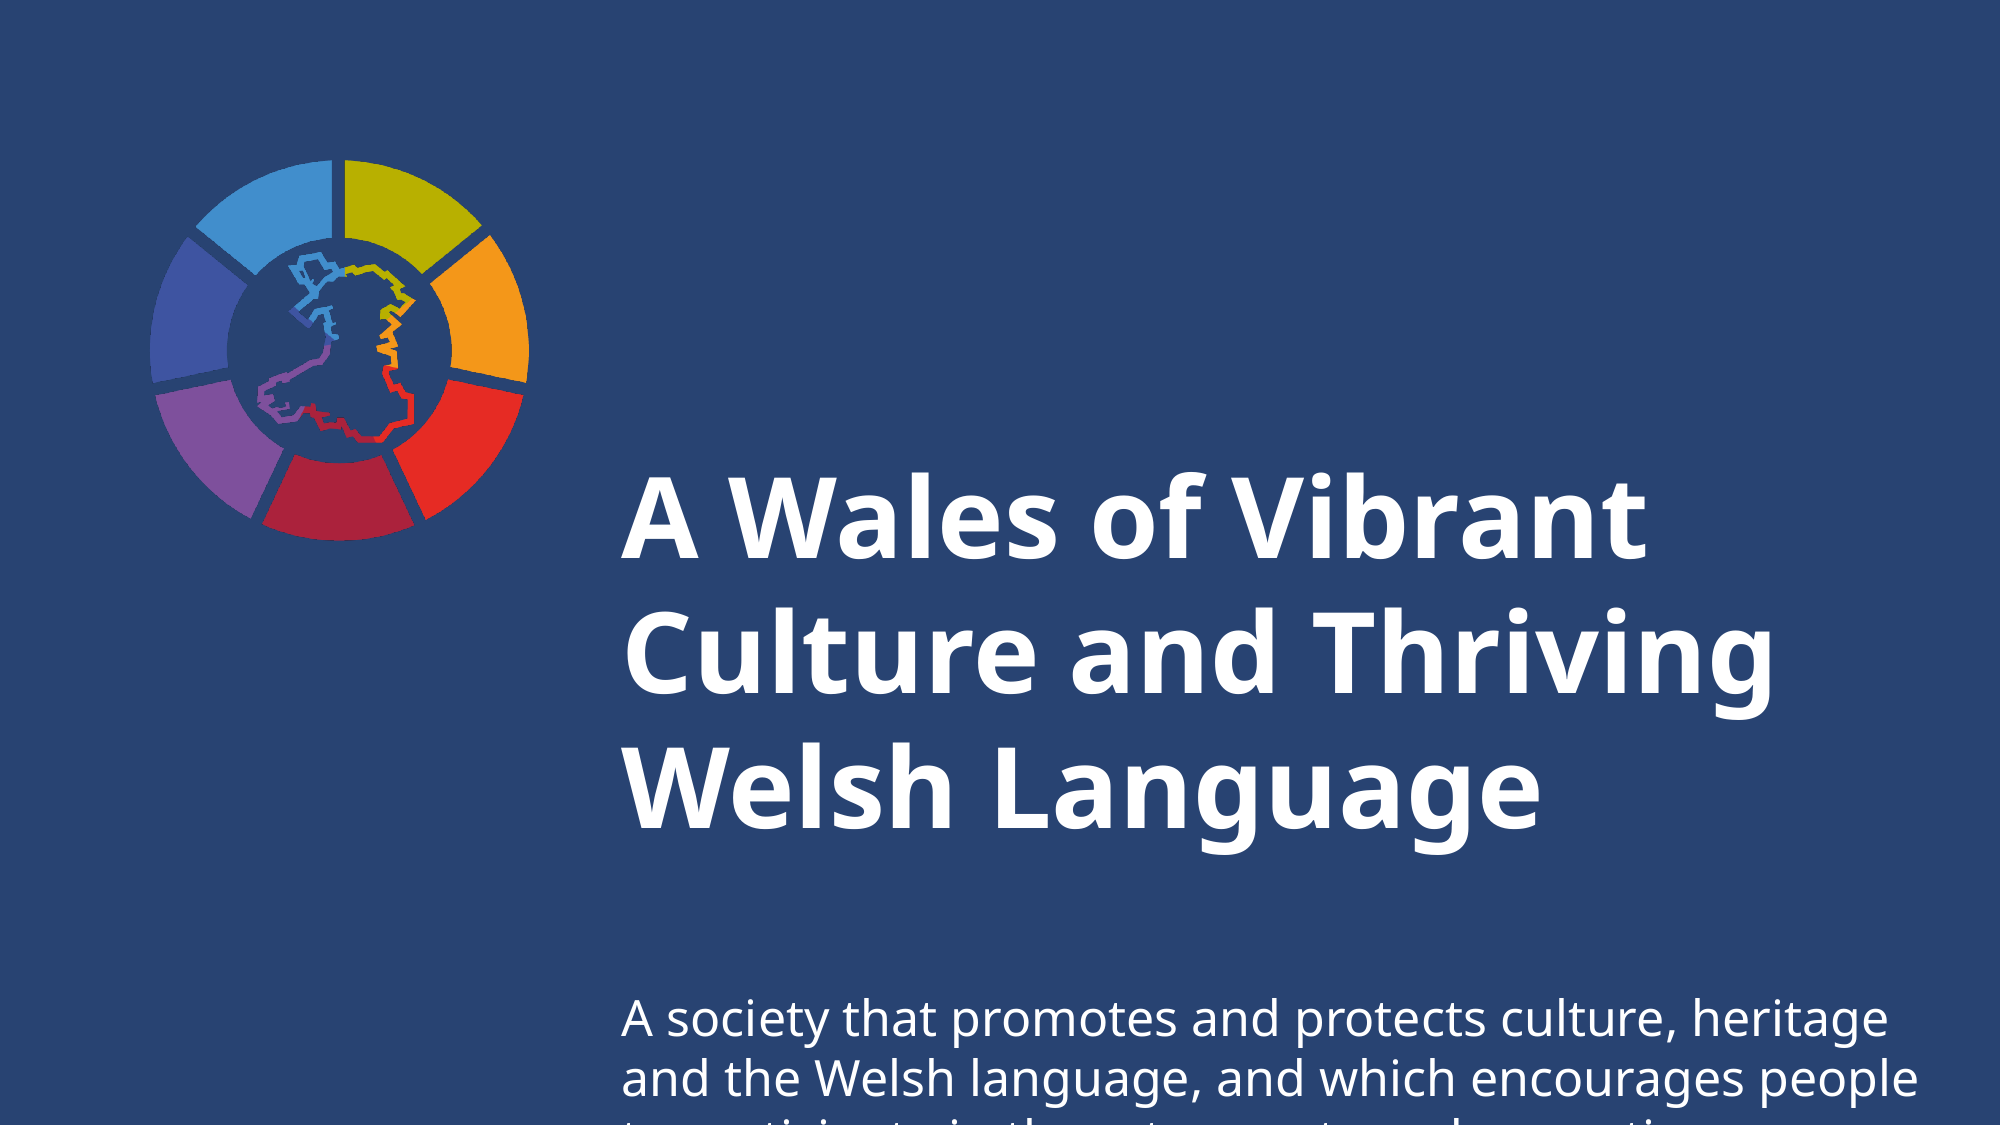

# A Wales of Vibrant Culture and Thriving Welsh Language A society that promotes and protects culture, heritage and the Welsh language, and which encourages people to participate in the arts, sports and recreation.